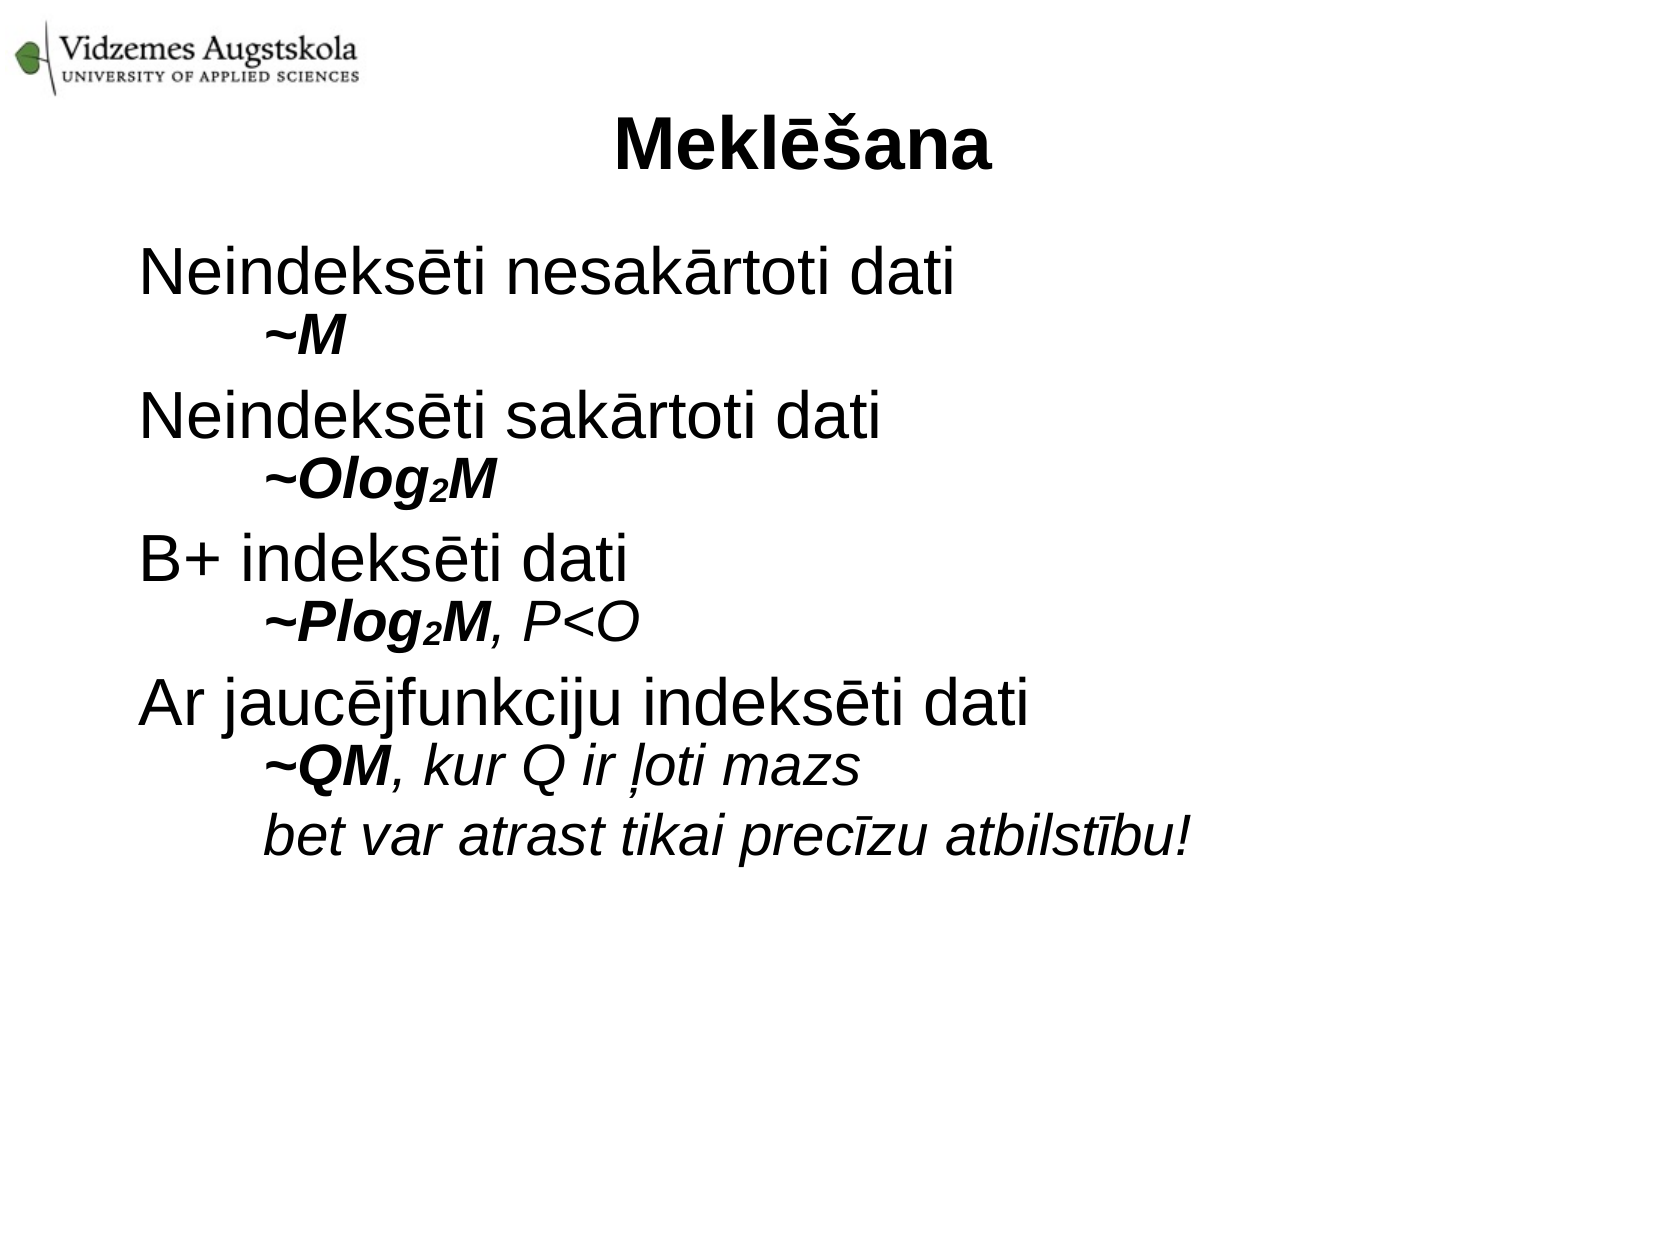

# Meklēšana
Neindeksēti nesakārtoti dati
~M
Neindeksēti sakārtoti dati
~Olog2M
B+ indeksēti dati
~Plog2M, P<O
Ar jaucējfunkciju indeksēti dati
~QM, kur Q ir ļoti mazs
bet var atrast tikai precīzu atbilstību!